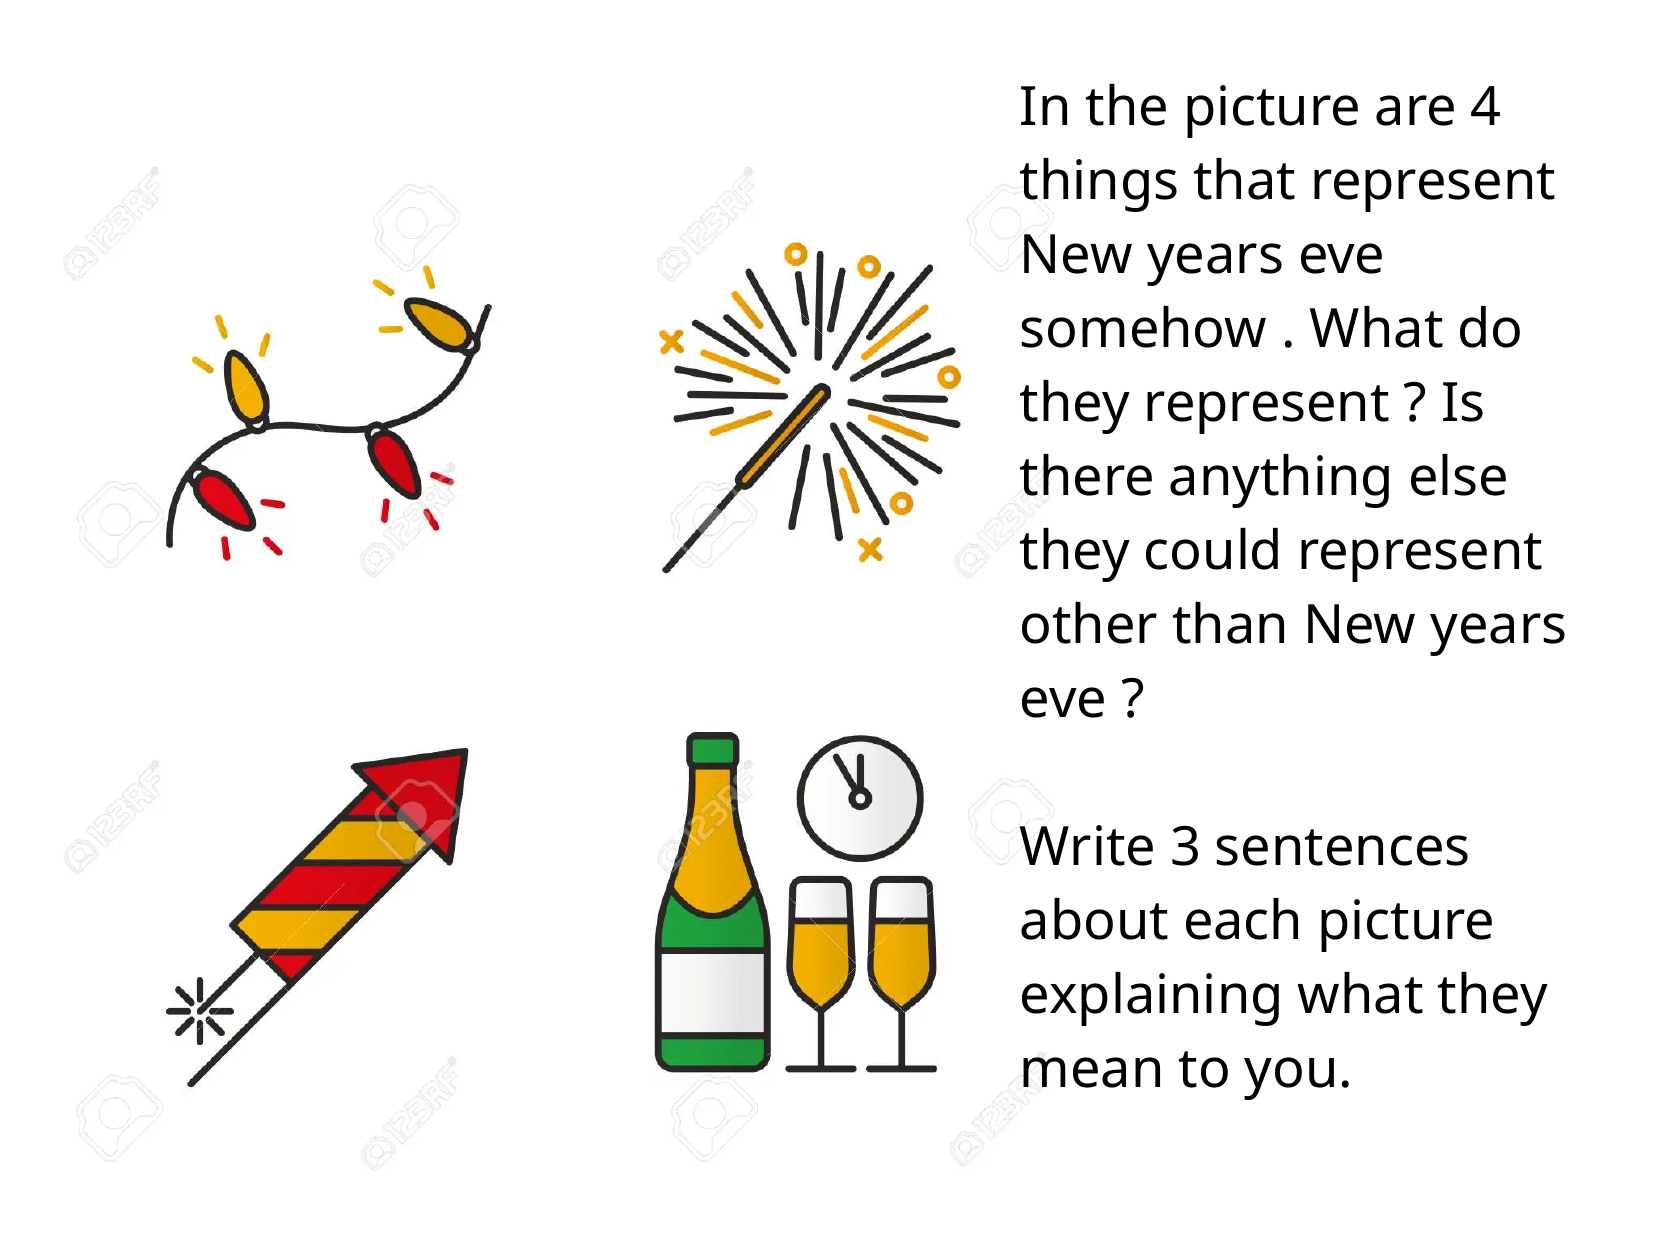

In the picture are 4 things that represent New years eve somehow . What do they represent ? Is there anything else they could represent other than New years eve ?
Write 3 sentences about each picture explaining what they mean to you.